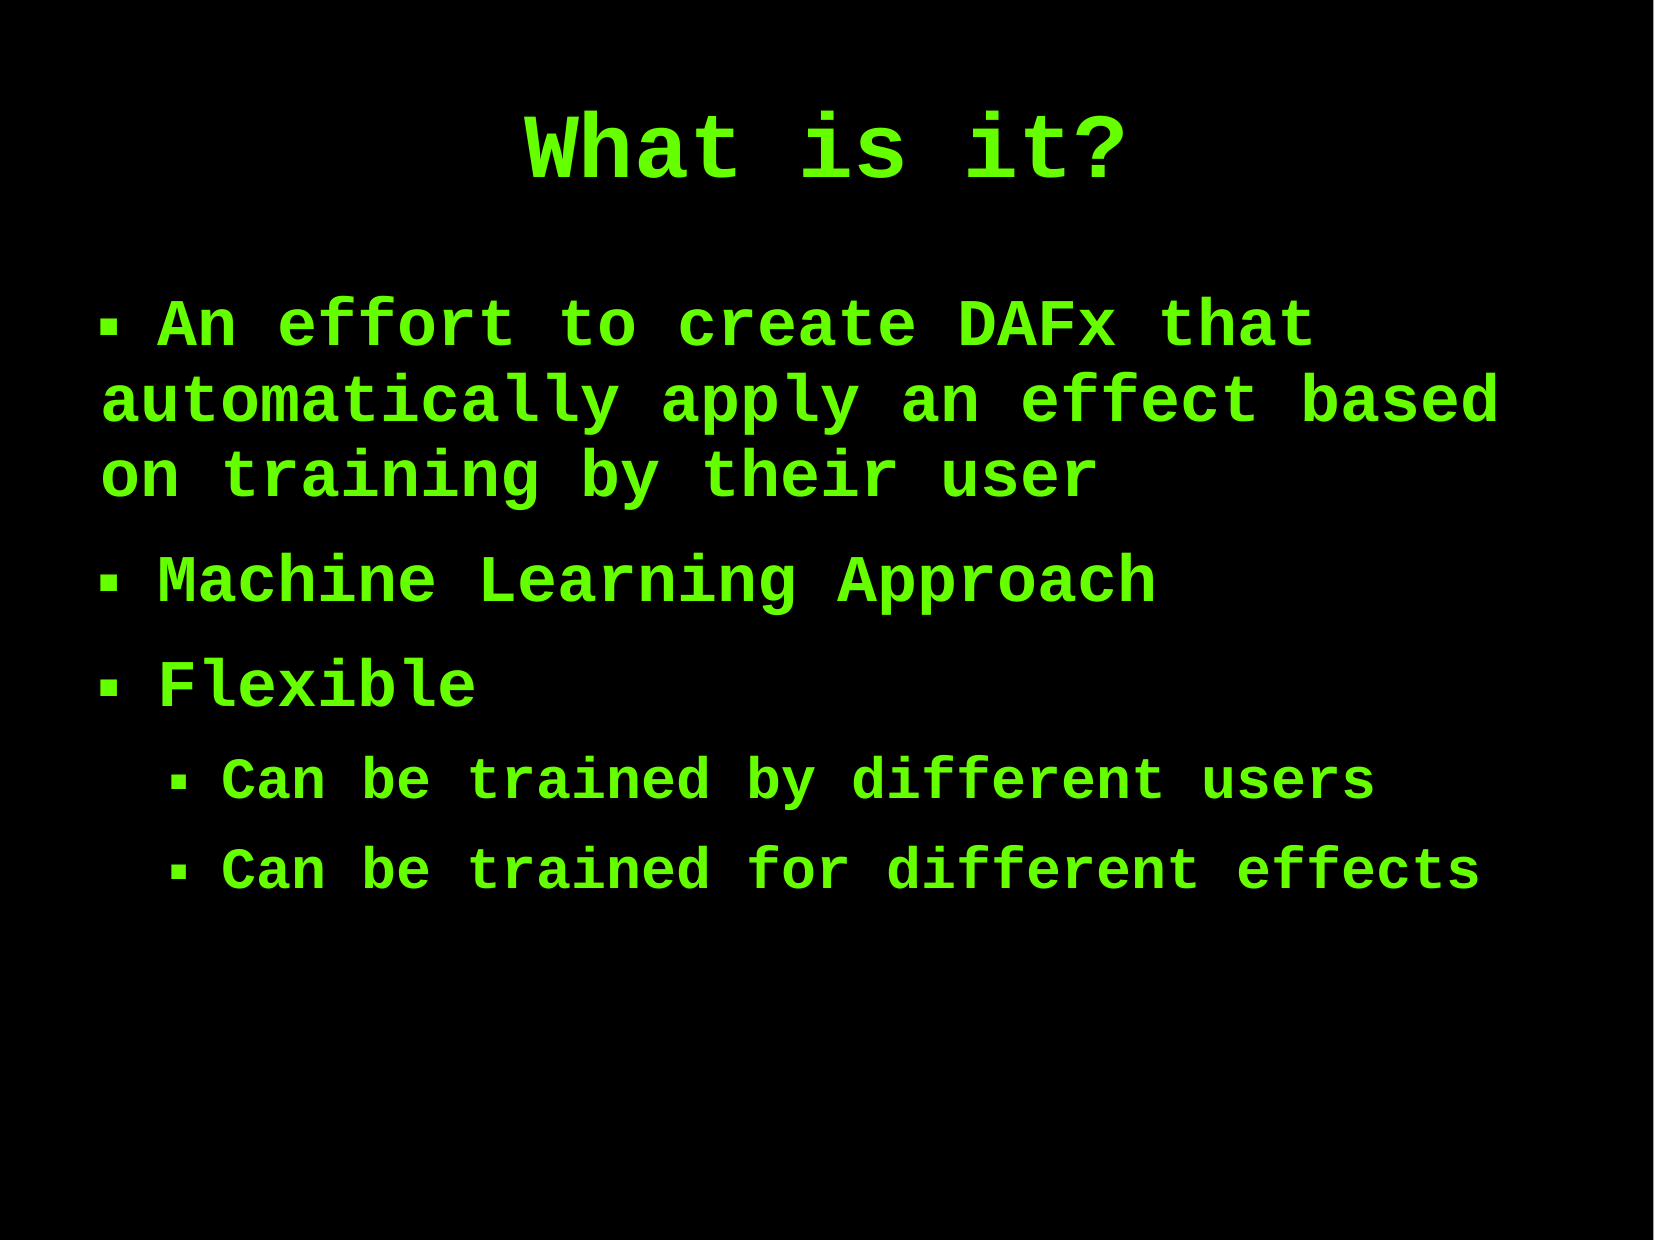

# What is it?
 An effort to create DAFx that automatically apply an effect based on training by their user
 Machine Learning Approach
 Flexible
 Can be trained by different users
 Can be trained for different effects